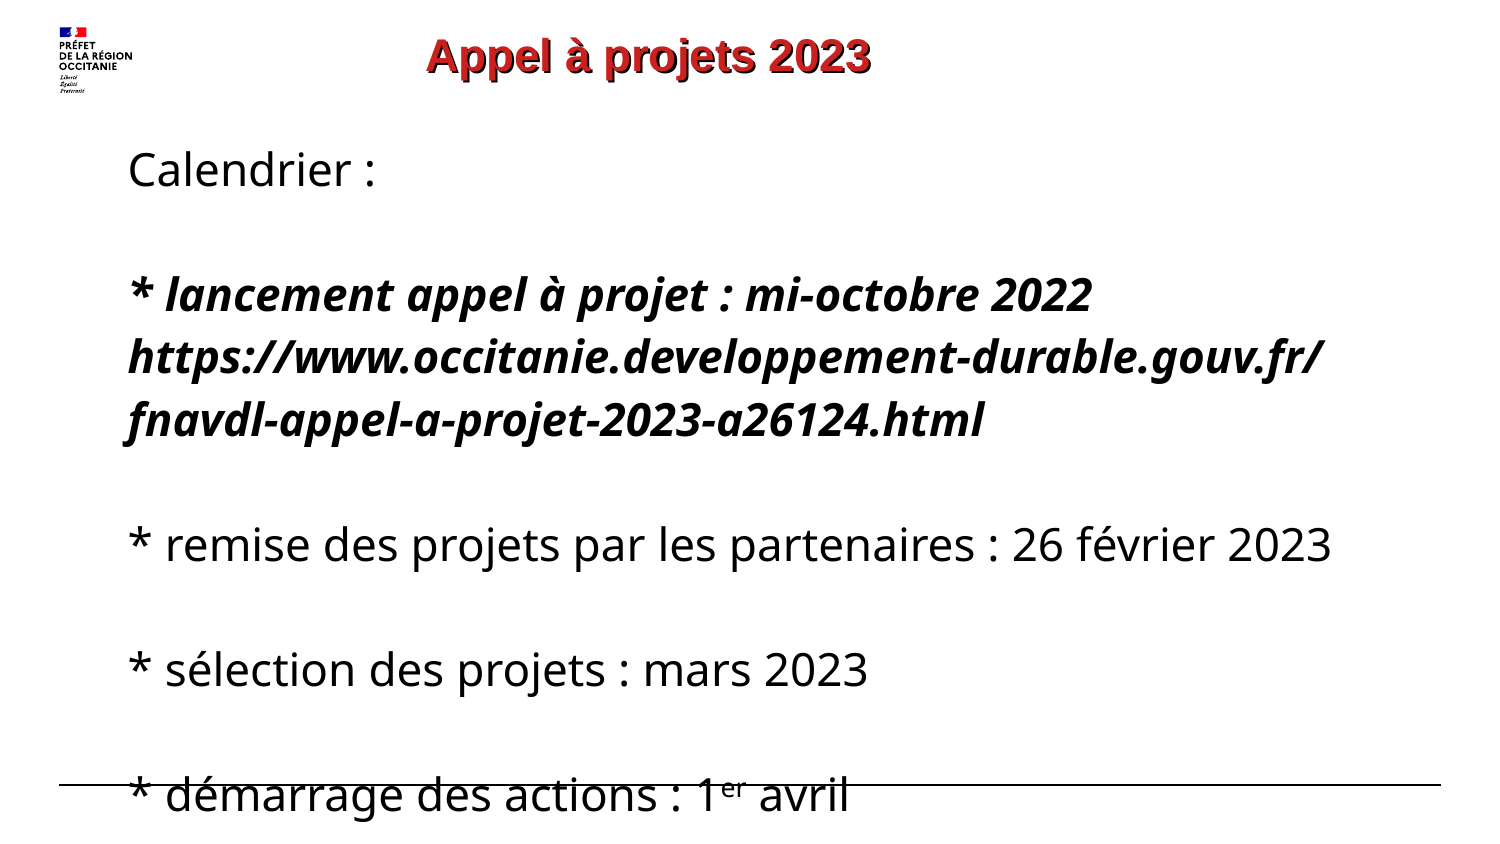

# Appel à projets 2023
Calendrier :
* lancement appel à projet : mi-octobre 2022
https://www.occitanie.developpement-durable.gouv.fr/fnavdl-appel-a-projet-2023-a26124.html
* remise des projets par les partenaires : 26 février 2023
* sélection des projets : mars 2023
* démarrage des actions : 1er avril